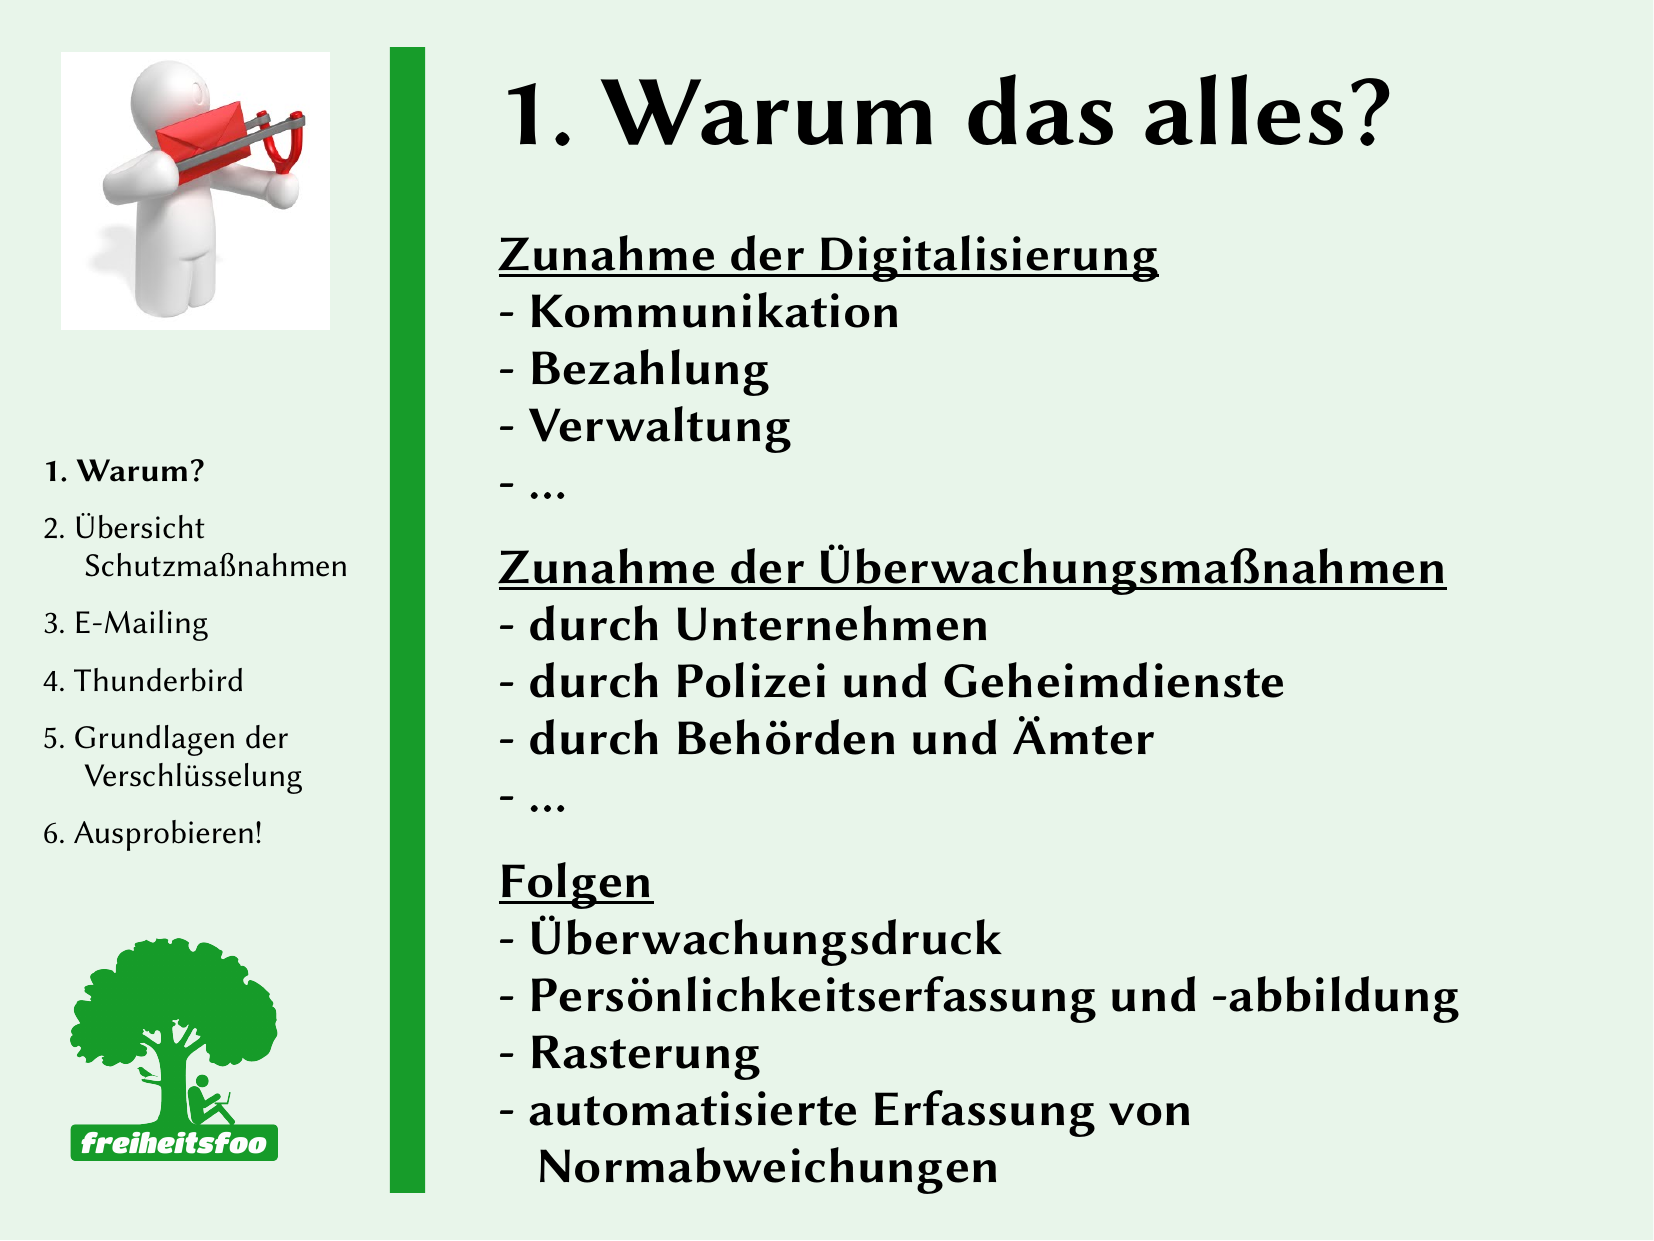

1. Warum das alles?
Zunahme der Digitalisierung
- Kommunikation
- Bezahlung
- Verwaltung
- …
Zunahme der Überwachungsmaßnahmen
- durch Unternehmen
- durch Polizei und Geheimdienste
- durch Behörden und Ämter
- …
Folgen
- Überwachungsdruck
- Persönlichkeitserfassung und -abbildung
- Rasterung
- automatisierte Erfassung von
 Normabweichungen
1. Warum?
2. Übersicht
 Schutzmaßnahmen
3. E-Mailing
4. Thunderbird
5. Grundlagen der
 Verschlüsselung
6. Ausprobieren!